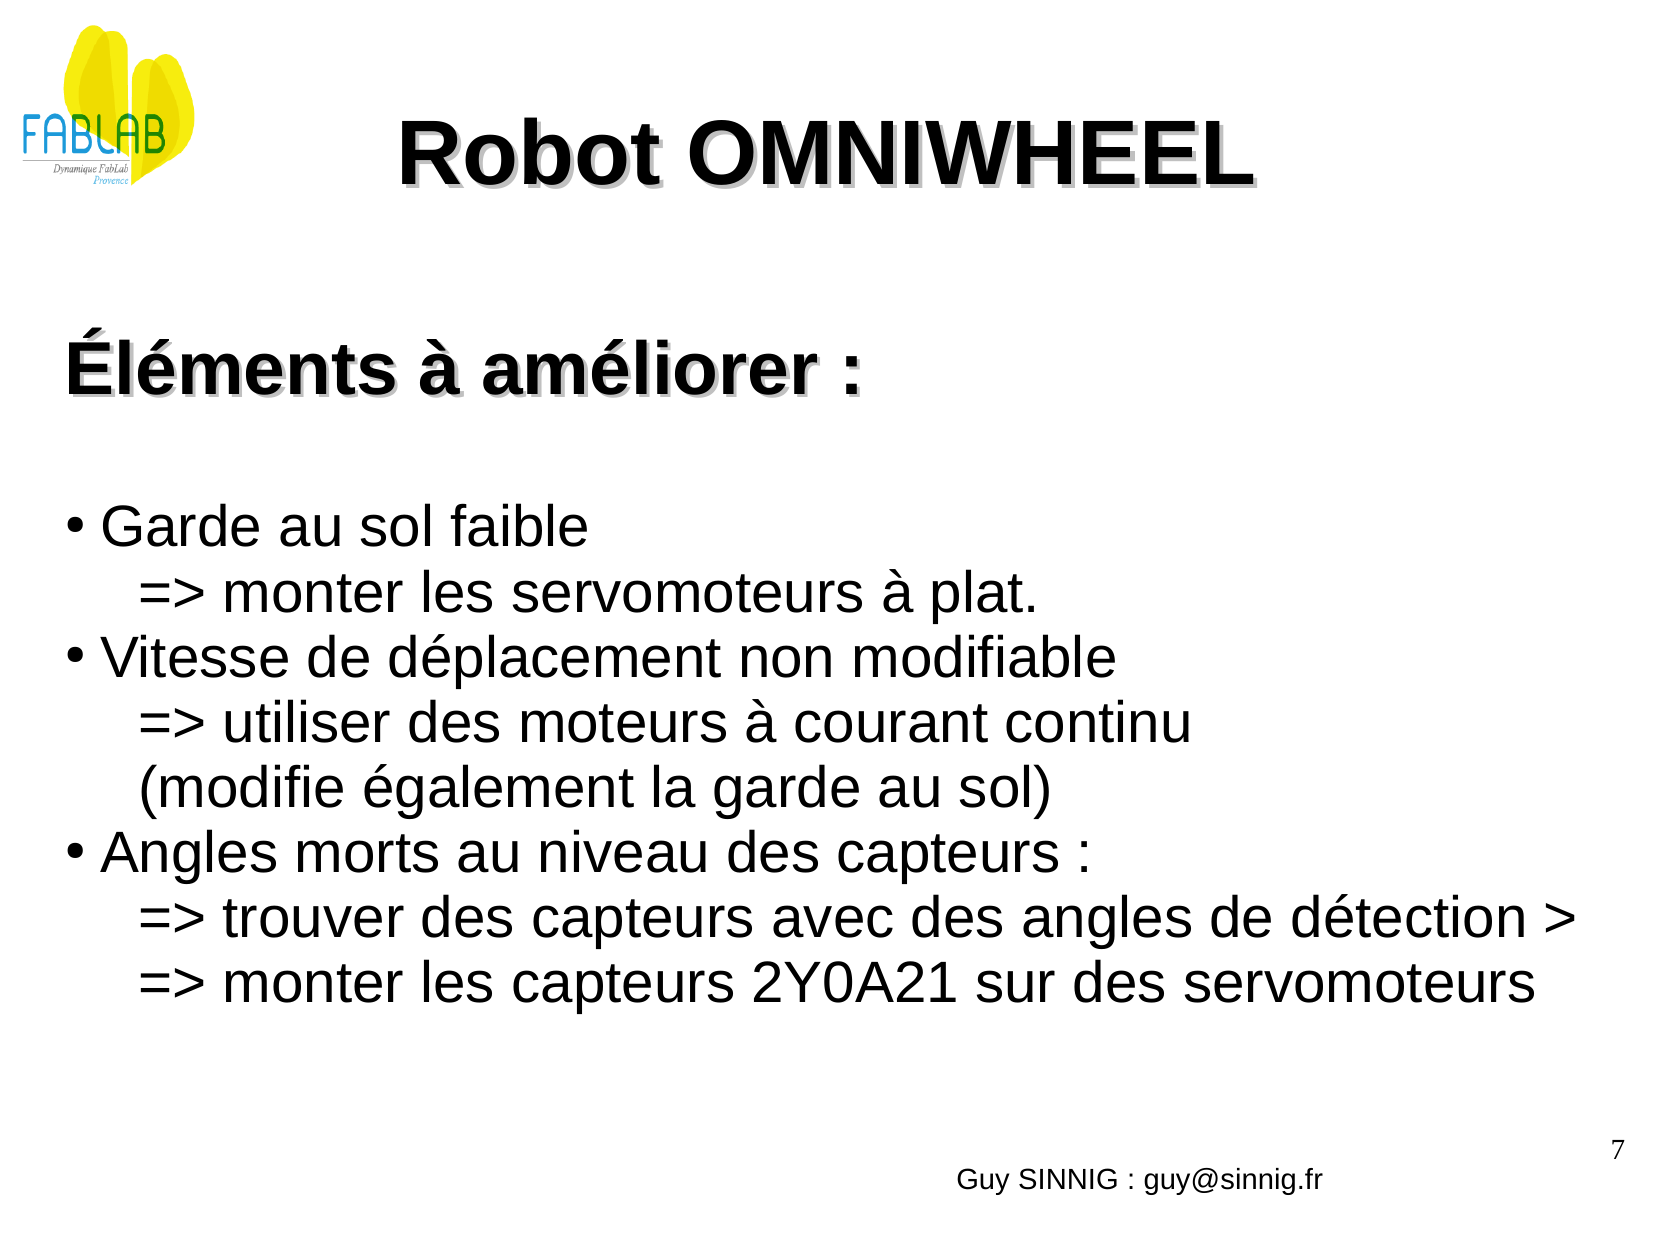

# Robot OMNIWHEEL
Éléments à améliorer :
Garde au sol faible
	=> monter les servomoteurs à plat.
Vitesse de déplacement non modifiable
	=> utiliser des moteurs à courant continu
	(modifie également la garde au sol)
Angles morts au niveau des capteurs :
	=> trouver des capteurs avec des angles de détection >
	=> monter les capteurs 2Y0A21 sur des servomoteurs
7